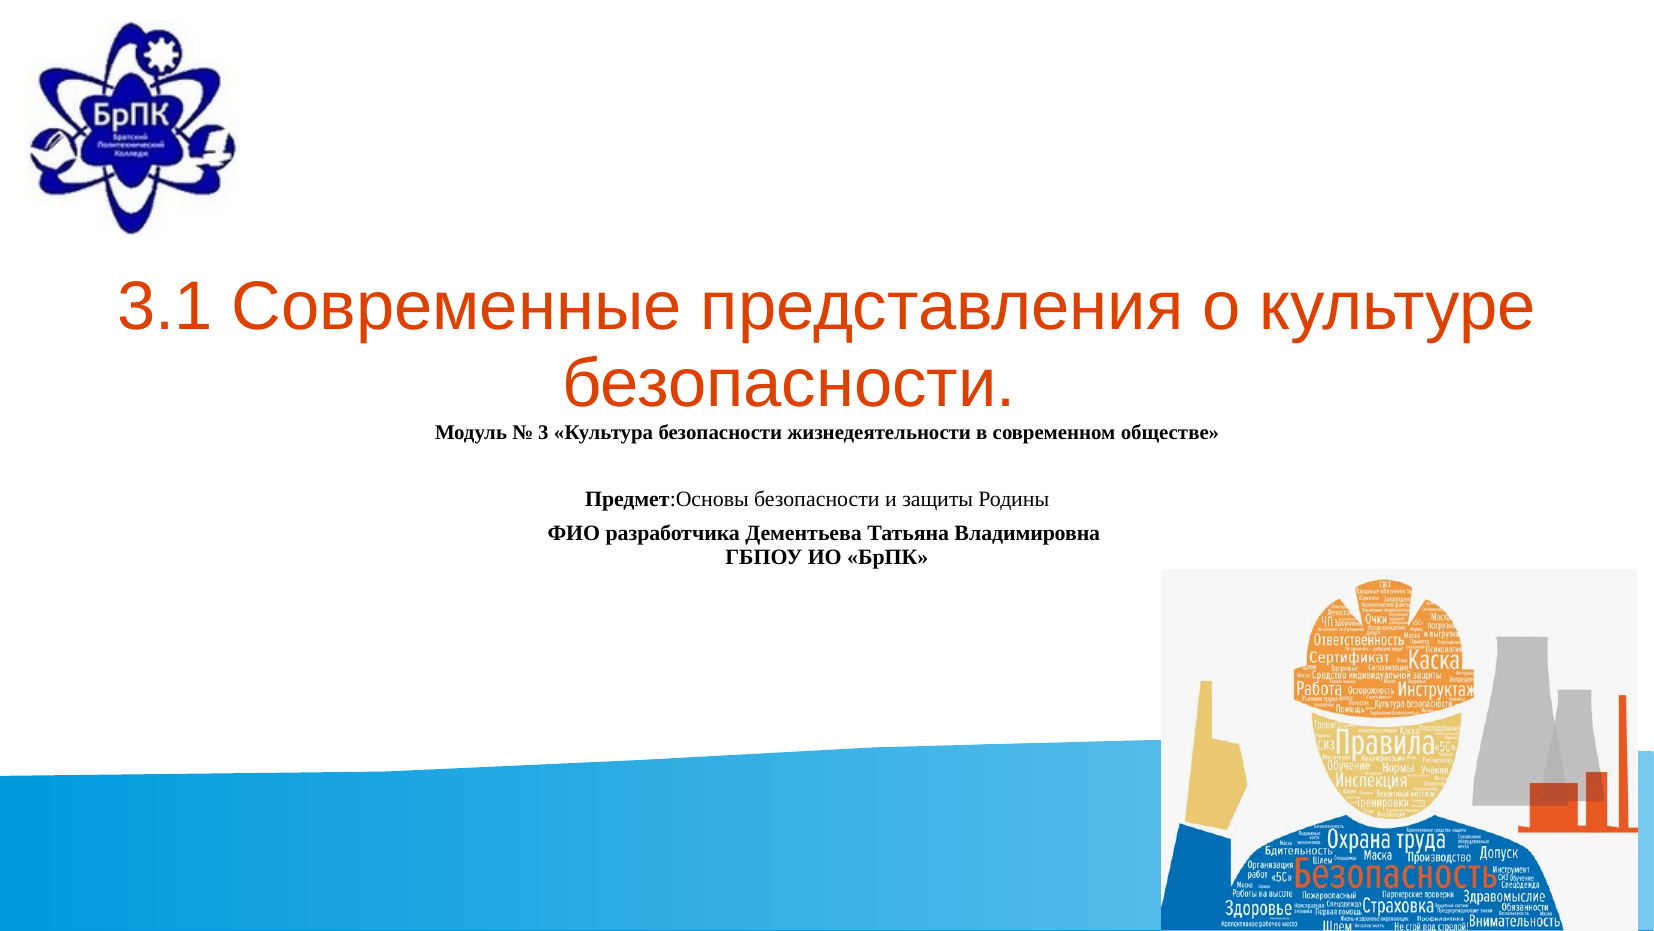

# 3.1 Современные представления о культуре безопасности. Модуль № 3 «Культура безопасности жизнедеятельности в современном обществе» Предмет:Основы безопасности и защиты Родины ФИО разработчика Дементьева Татьяна Владимировна ГБПОУ ИО «БрПК»